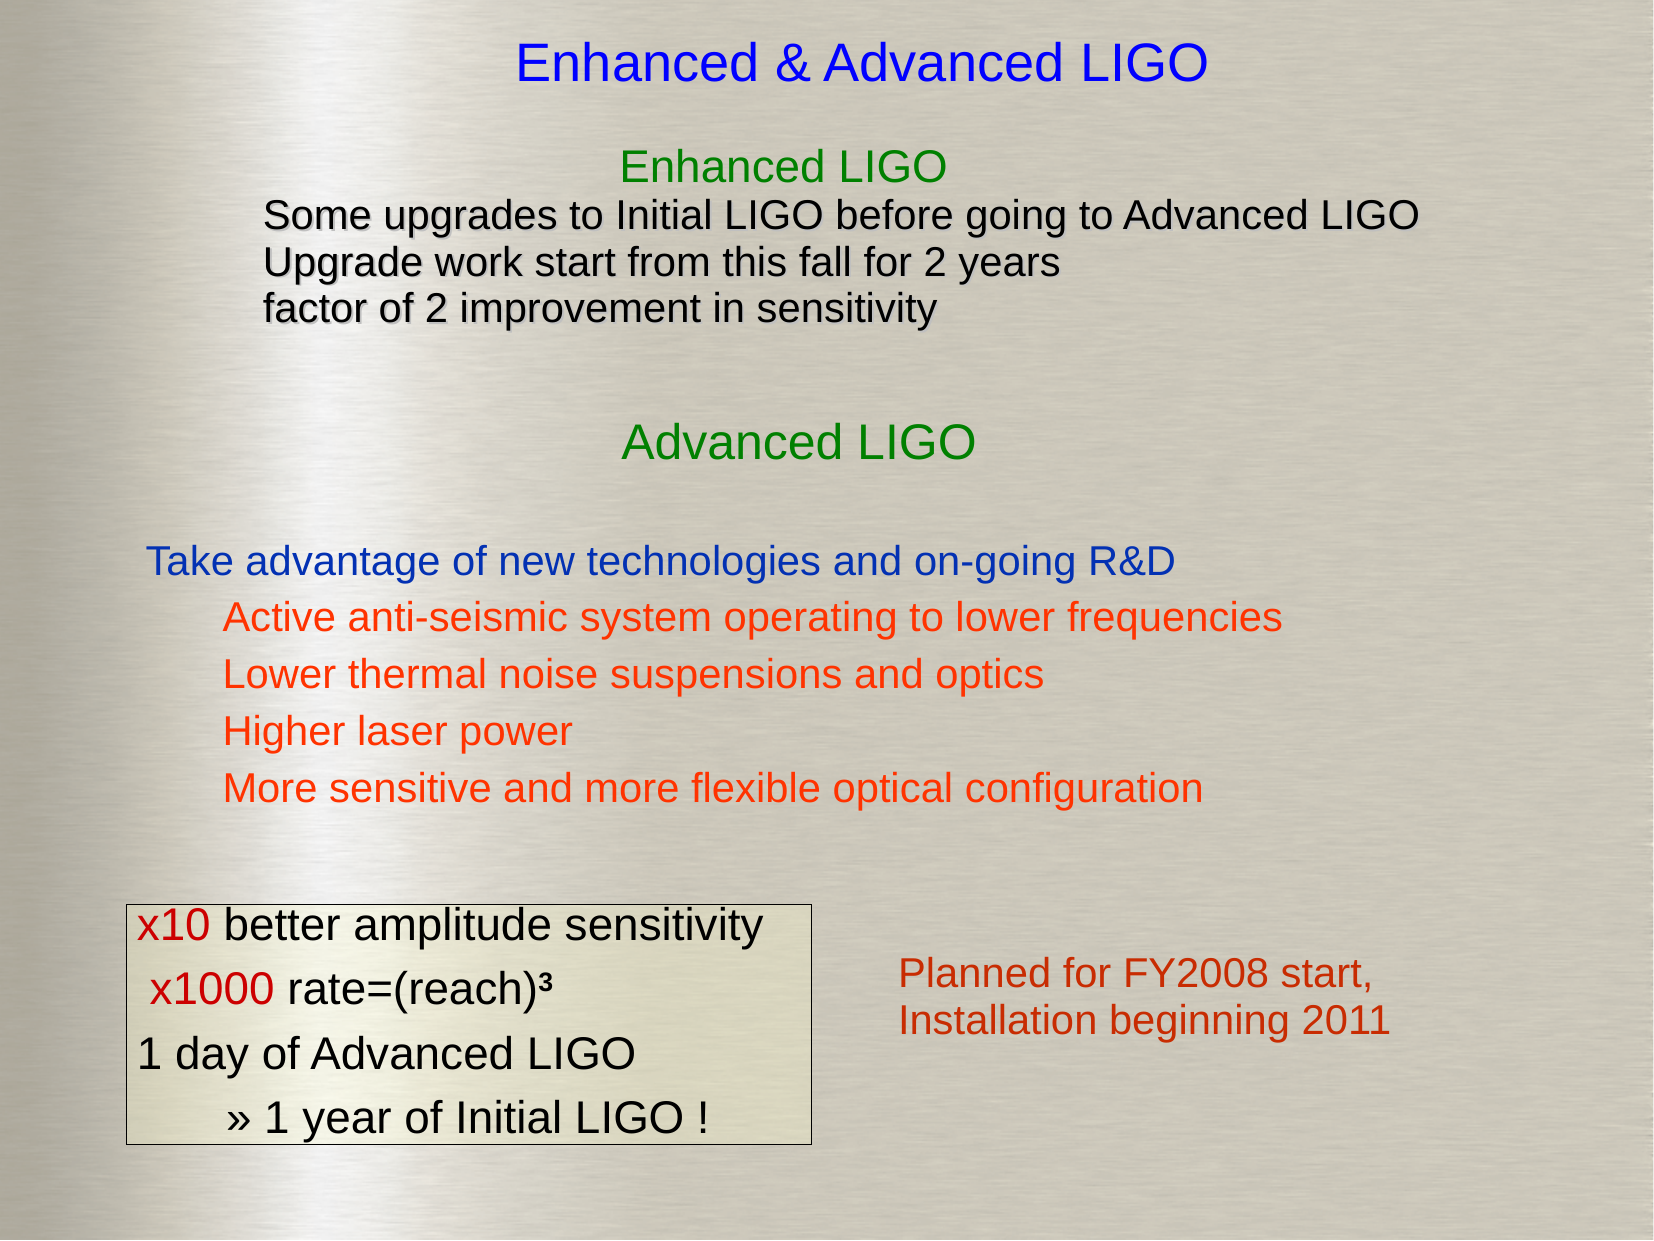

Enhanced & Advanced LIGO
 Enhanced LIGO
Some upgrades to Initial LIGO before going to Advanced LIGO
Upgrade work start from this fall for 2 years
factor of 2 improvement in sensitivity
Advanced LIGO
# Take advantage of new technologies and on-going R&D
Active anti-seismic system operating to lower frequencies
Lower thermal noise suspensions and optics
Higher laser power
More sensitive and more flexible optical configuration
x10 better amplitude sensitivity
 x1000 rate=(reach)3
1 day of Advanced LIGO
 » 1 year of Initial LIGO !
Planned for FY2008 start,
Installation beginning 2011